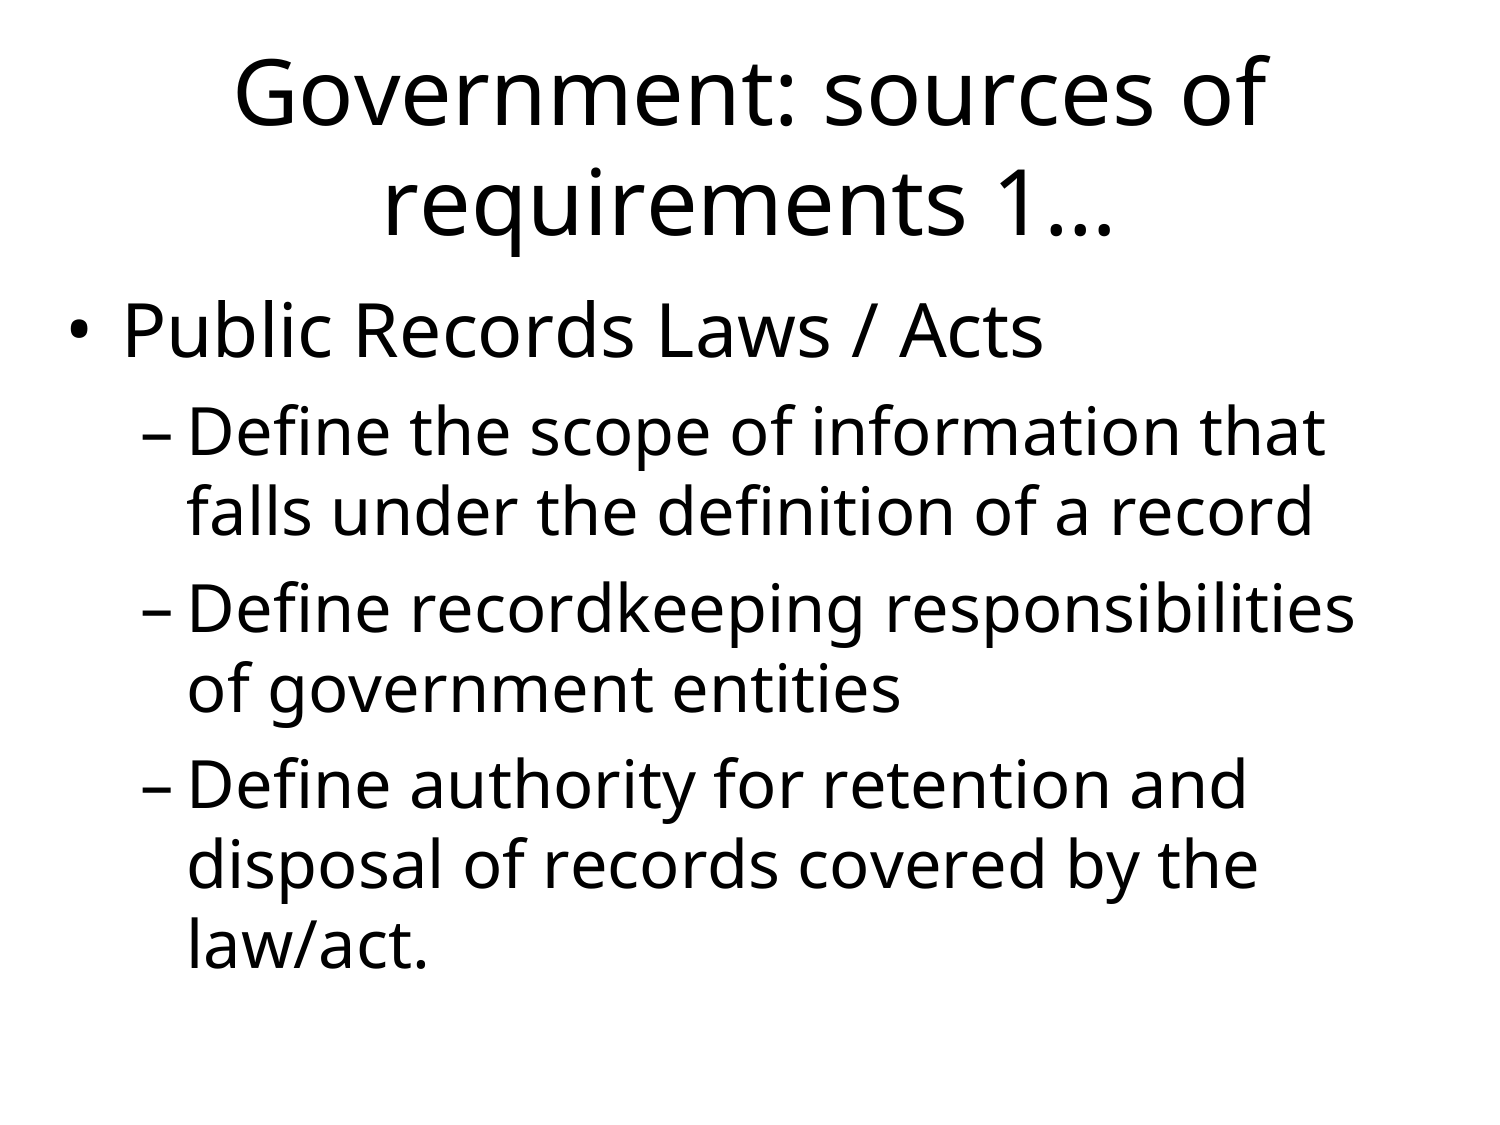

# Government: sources of requirements 1…
Public Records Laws / Acts
Define the scope of information that falls under the definition of a record
Define recordkeeping responsibilities of government entities
Define authority for retention and disposal of records covered by the law/act.